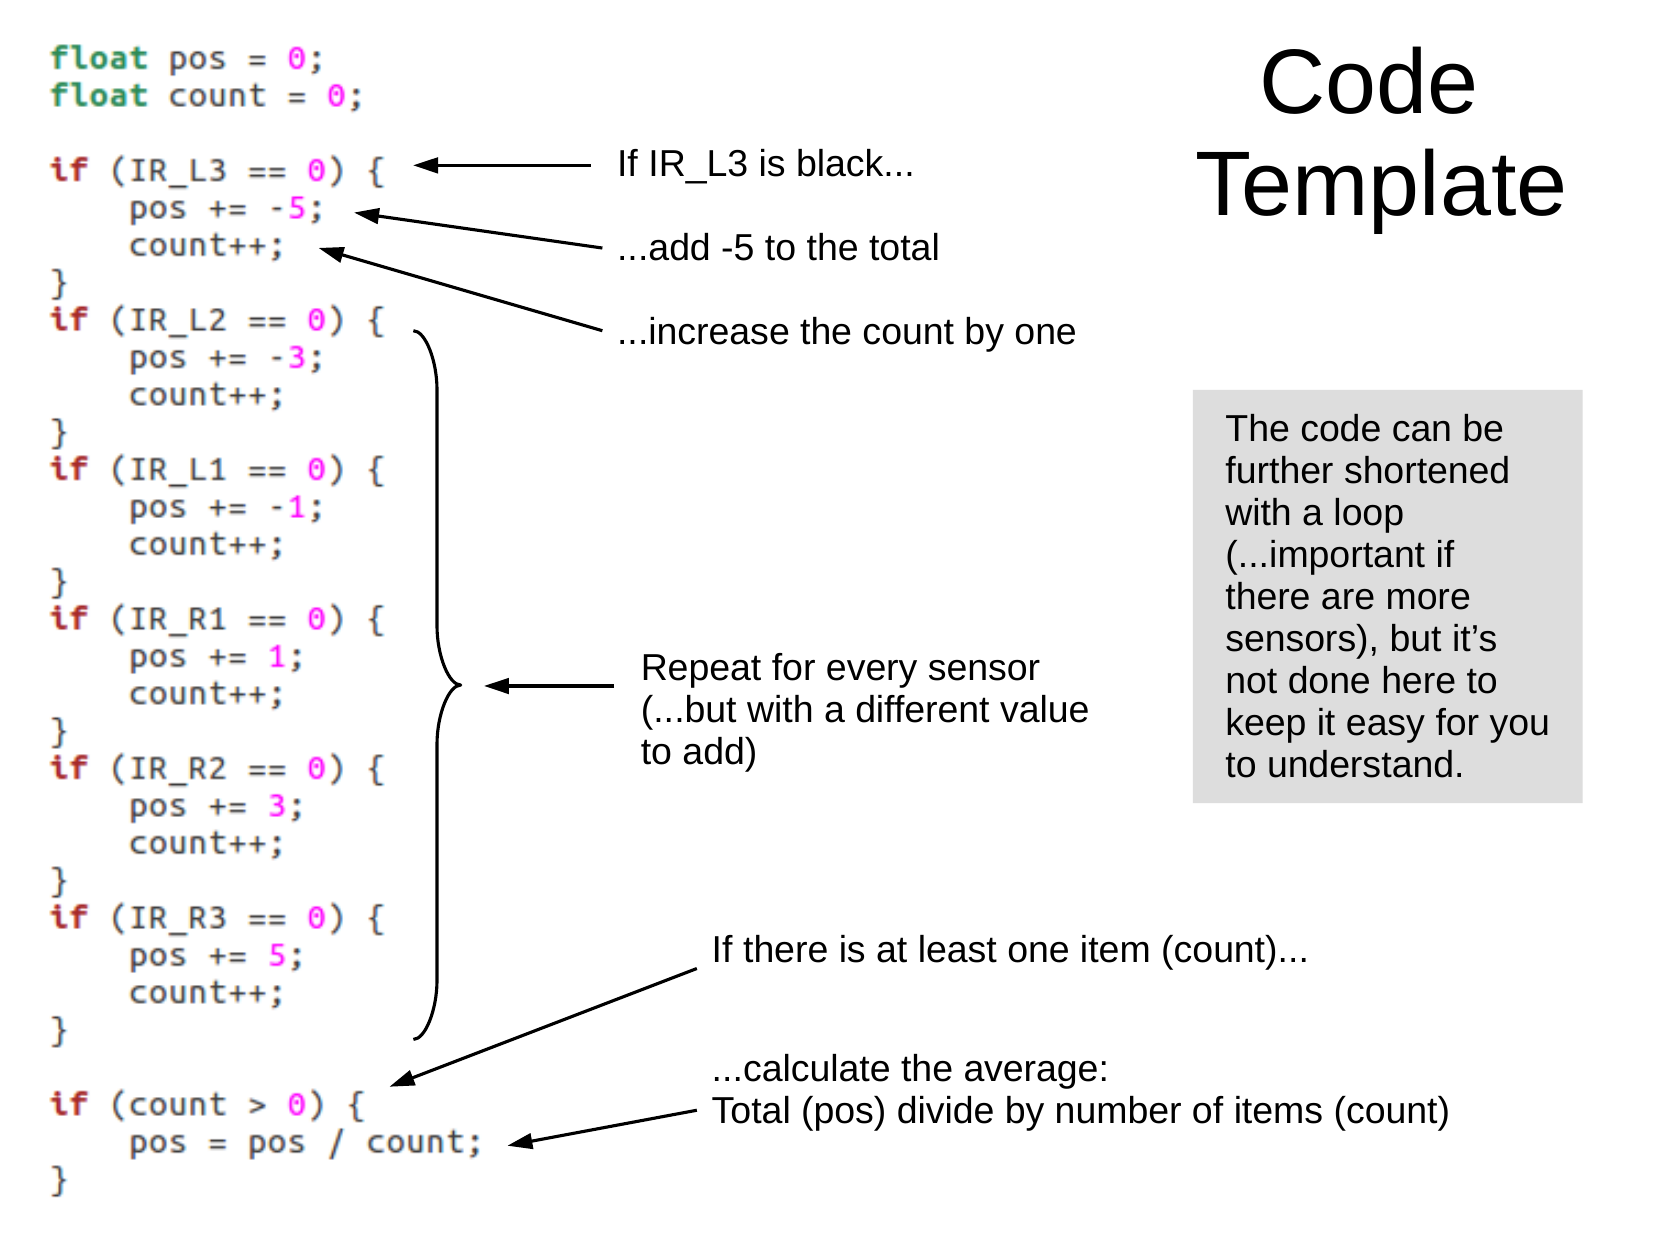

# Code Template
If IR_L3 is black...
...add -5 to the total
...increase the count by one
The code can be further shortened with a loop (...important if there are more sensors), but it’s not done here to keep it easy for you to understand.
Repeat for every sensor
(...but with a different value to add)
If there is at least one item (count)...
...calculate the average:
Total (pos) divide by number of items (count)